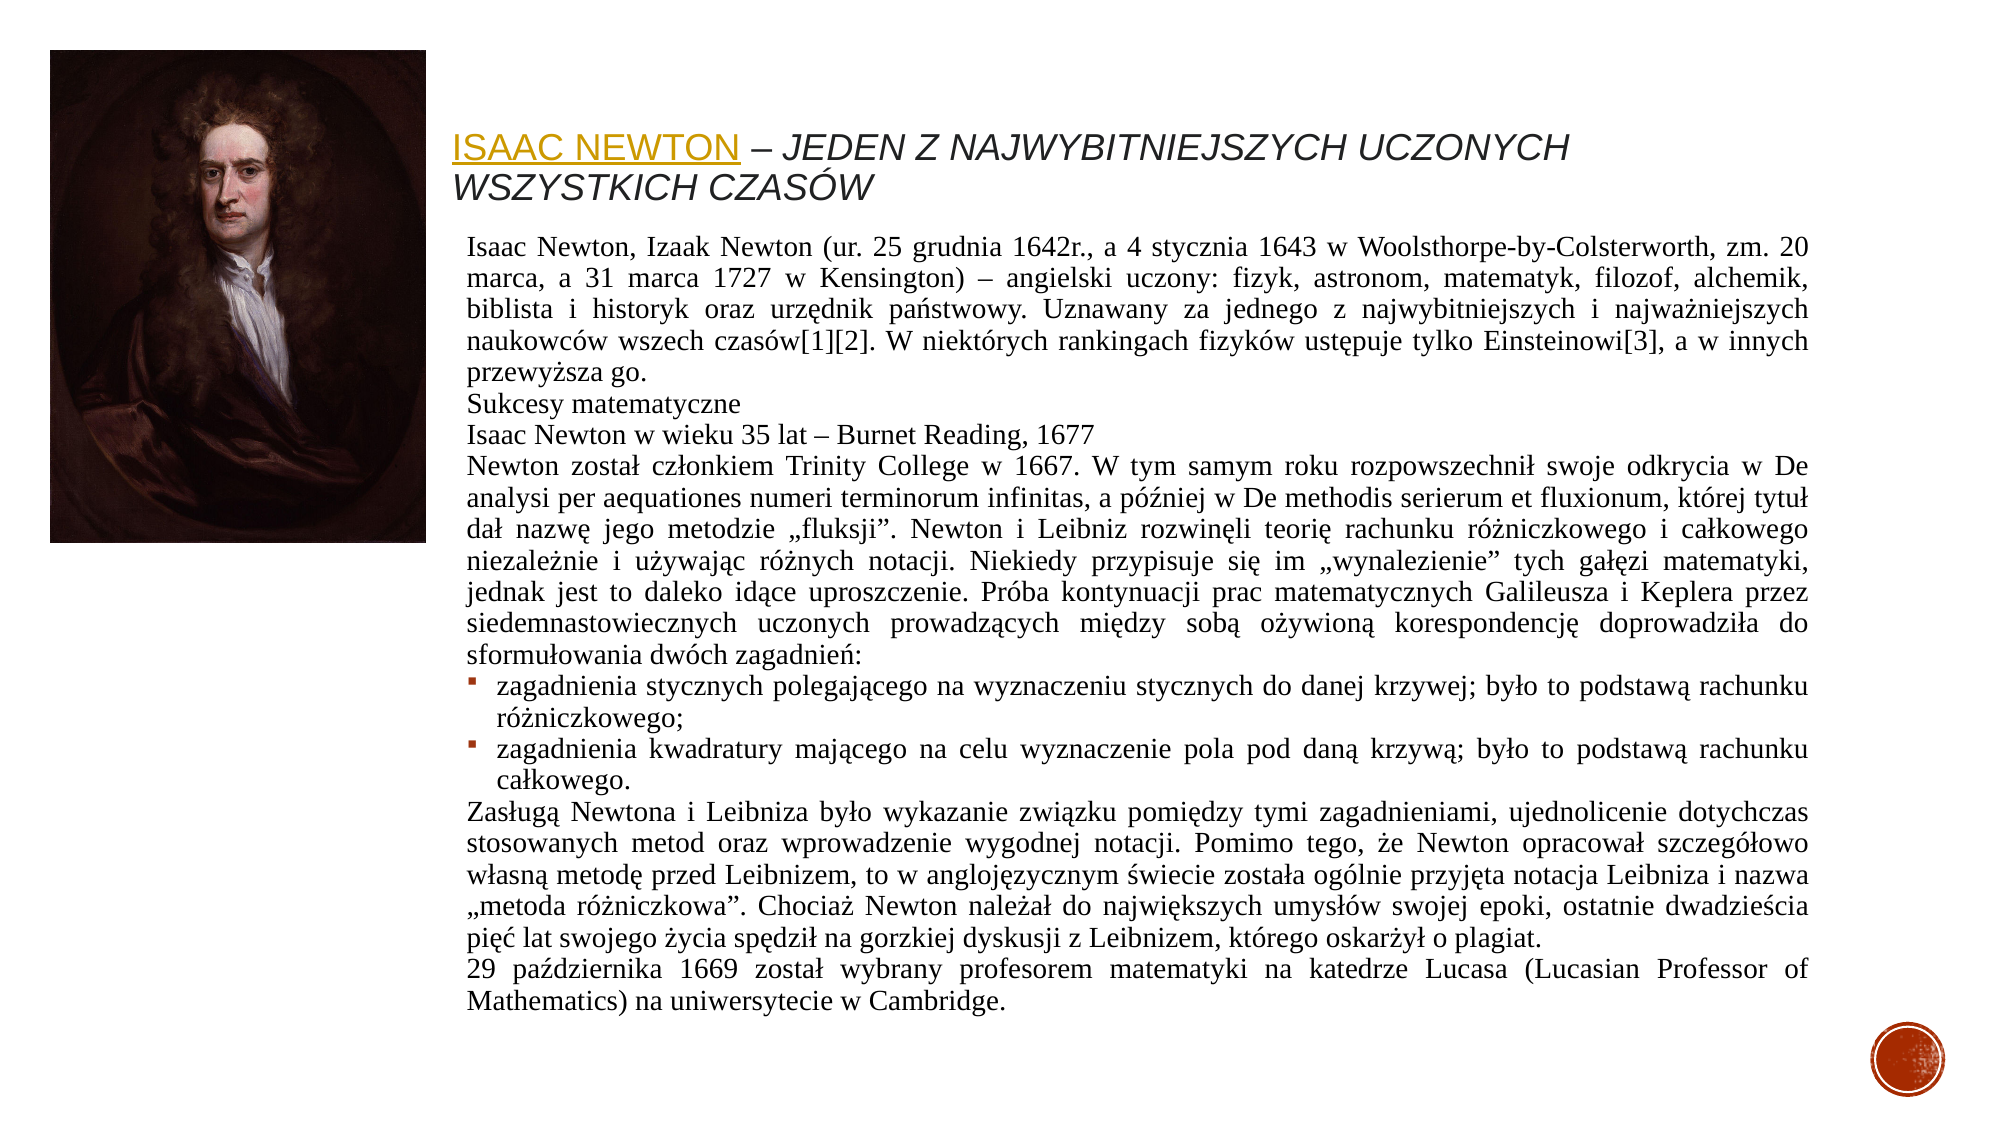

# Isaac Newton – jeden z najwybitniejszych uczonych wszystkich czasów
Isaac Newton, Izaak Newton (ur. 25 grudnia 1642r., a 4 stycznia 1643 w Woolsthorpe-by-Colsterworth, zm. 20 marca, a 31 marca 1727 w Kensington) – angielski uczony: fizyk, astronom, matematyk, filozof, alchemik, biblista i historyk oraz urzędnik państwowy. Uznawany za jednego z najwybitniejszych i najważniejszych naukowców wszech czasów[1][2]. W niektórych rankingach fizyków ustępuje tylko Einsteinowi[3], a w innych przewyższa go.
Sukcesy matematyczne
Isaac Newton w wieku 35 lat – Burnet Reading, 1677
Newton został członkiem Trinity College w 1667. W tym samym roku rozpowszechnił swoje odkrycia w De analysi per aequationes numeri terminorum infinitas, a później w De methodis serierum et fluxionum, której tytuł dał nazwę jego metodzie „fluksji”. Newton i Leibniz rozwinęli teorię rachunku różniczkowego i całkowego niezależnie i używając różnych notacji. Niekiedy przypisuje się im „wynalezienie” tych gałęzi matematyki, jednak jest to daleko idące uproszczenie. Próba kontynuacji prac matematycznych Galileusza i Keplera przez siedemnastowiecznych uczonych prowadzących między sobą ożywioną korespondencję doprowadziła do sformułowania dwóch zagadnień:
zagadnienia stycznych polegającego na wyznaczeniu stycznych do danej krzywej; było to podstawą rachunku różniczkowego;
zagadnienia kwadratury mającego na celu wyznaczenie pola pod daną krzywą; było to podstawą rachunku całkowego.
Zasługą Newtona i Leibniza było wykazanie związku pomiędzy tymi zagadnieniami, ujednolicenie dotychczas stosowanych metod oraz wprowadzenie wygodnej notacji. Pomimo tego, że Newton opracował szczegółowo własną metodę przed Leibnizem, to w anglojęzycznym świecie została ogólnie przyjęta notacja Leibniza i nazwa „metoda różniczkowa”. Chociaż Newton należał do największych umysłów swojej epoki, ostatnie dwadzieścia pięć lat swojego życia spędził na gorzkiej dyskusji z Leibnizem, którego oskarżył o plagiat.
29 października 1669 został wybrany profesorem matematyki na katedrze Lucasa (Lucasian Professor of Mathematics) na uniwersytecie w Cambridge.